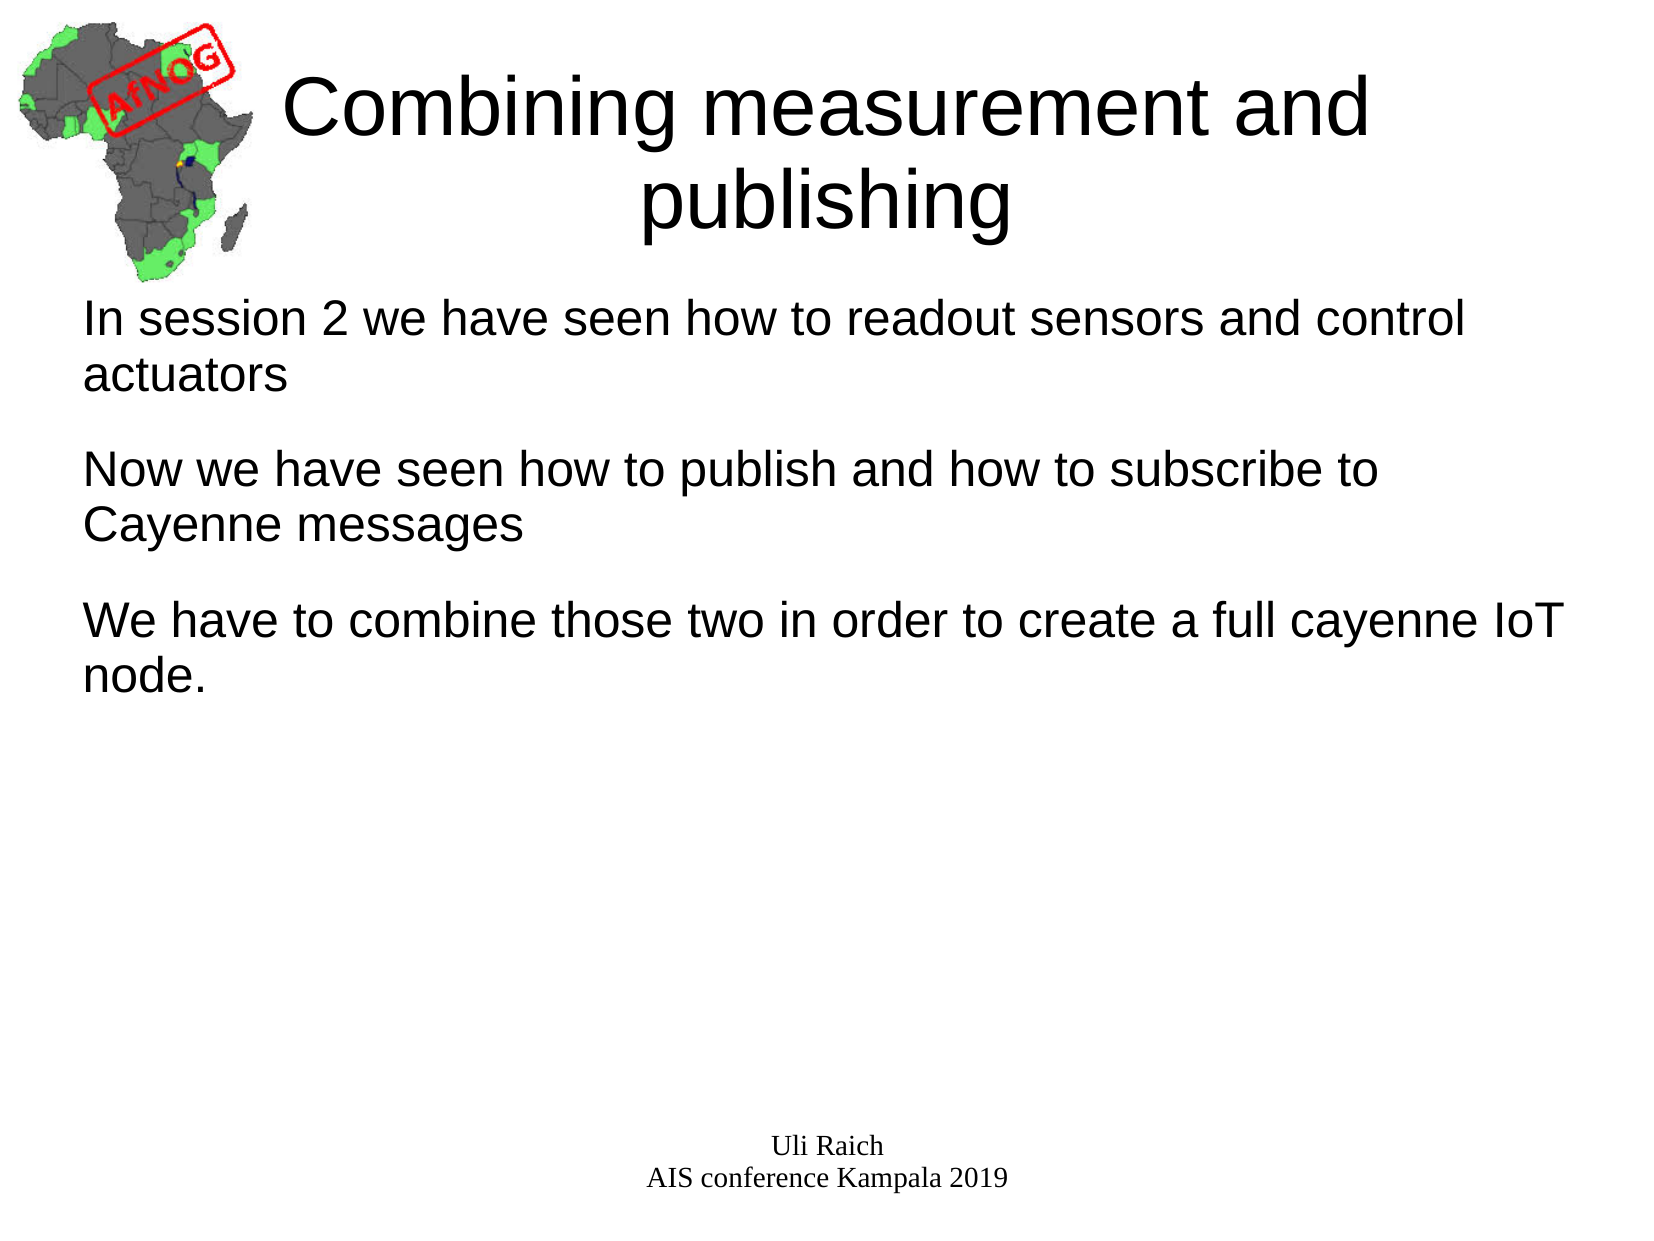

# Combining measurement and publishing
In session 2 we have seen how to readout sensors and control actuators
Now we have seen how to publish and how to subscribe to Cayenne messages
We have to combine those two in order to create a full cayenne IoT node.